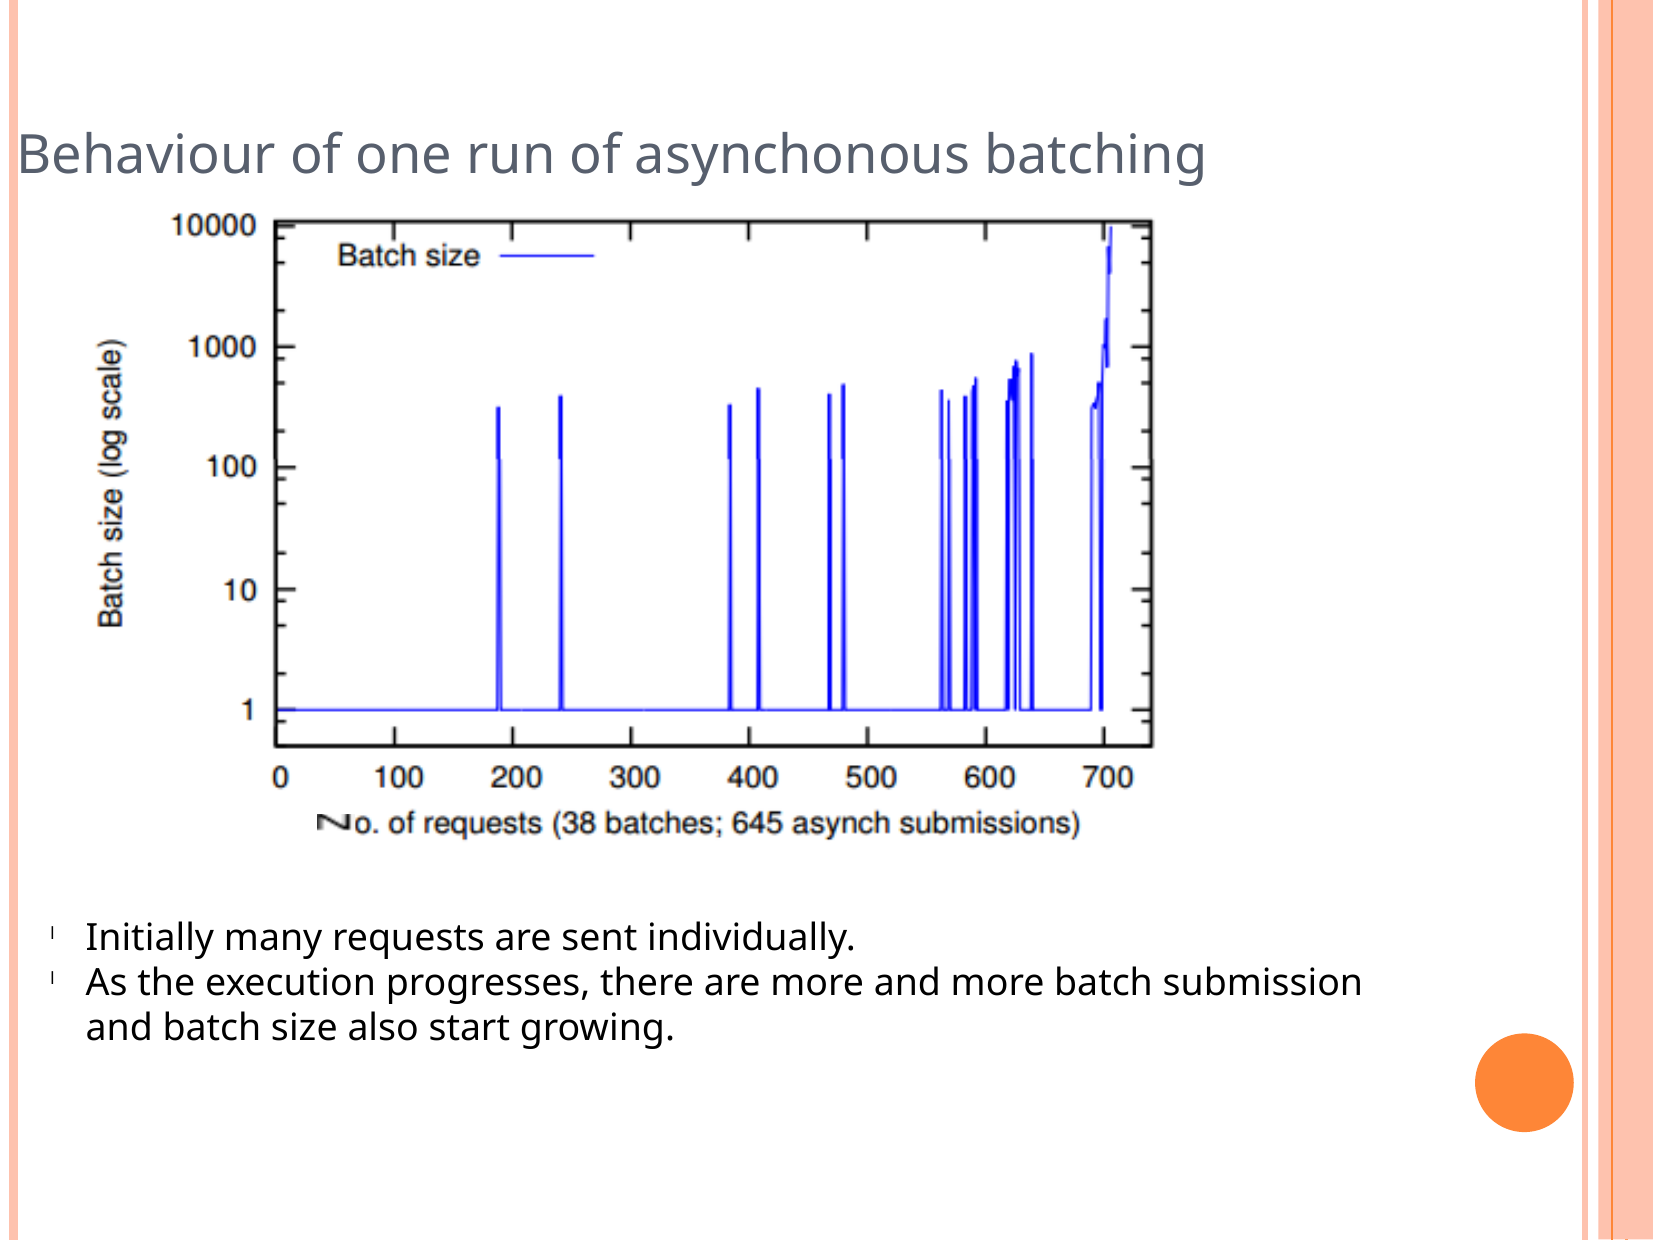

Behaviour of one run of asynchonous batching
Initially many requests are sent individually.
As the execution progresses, there are more and more batch submission and batch size also start growing.